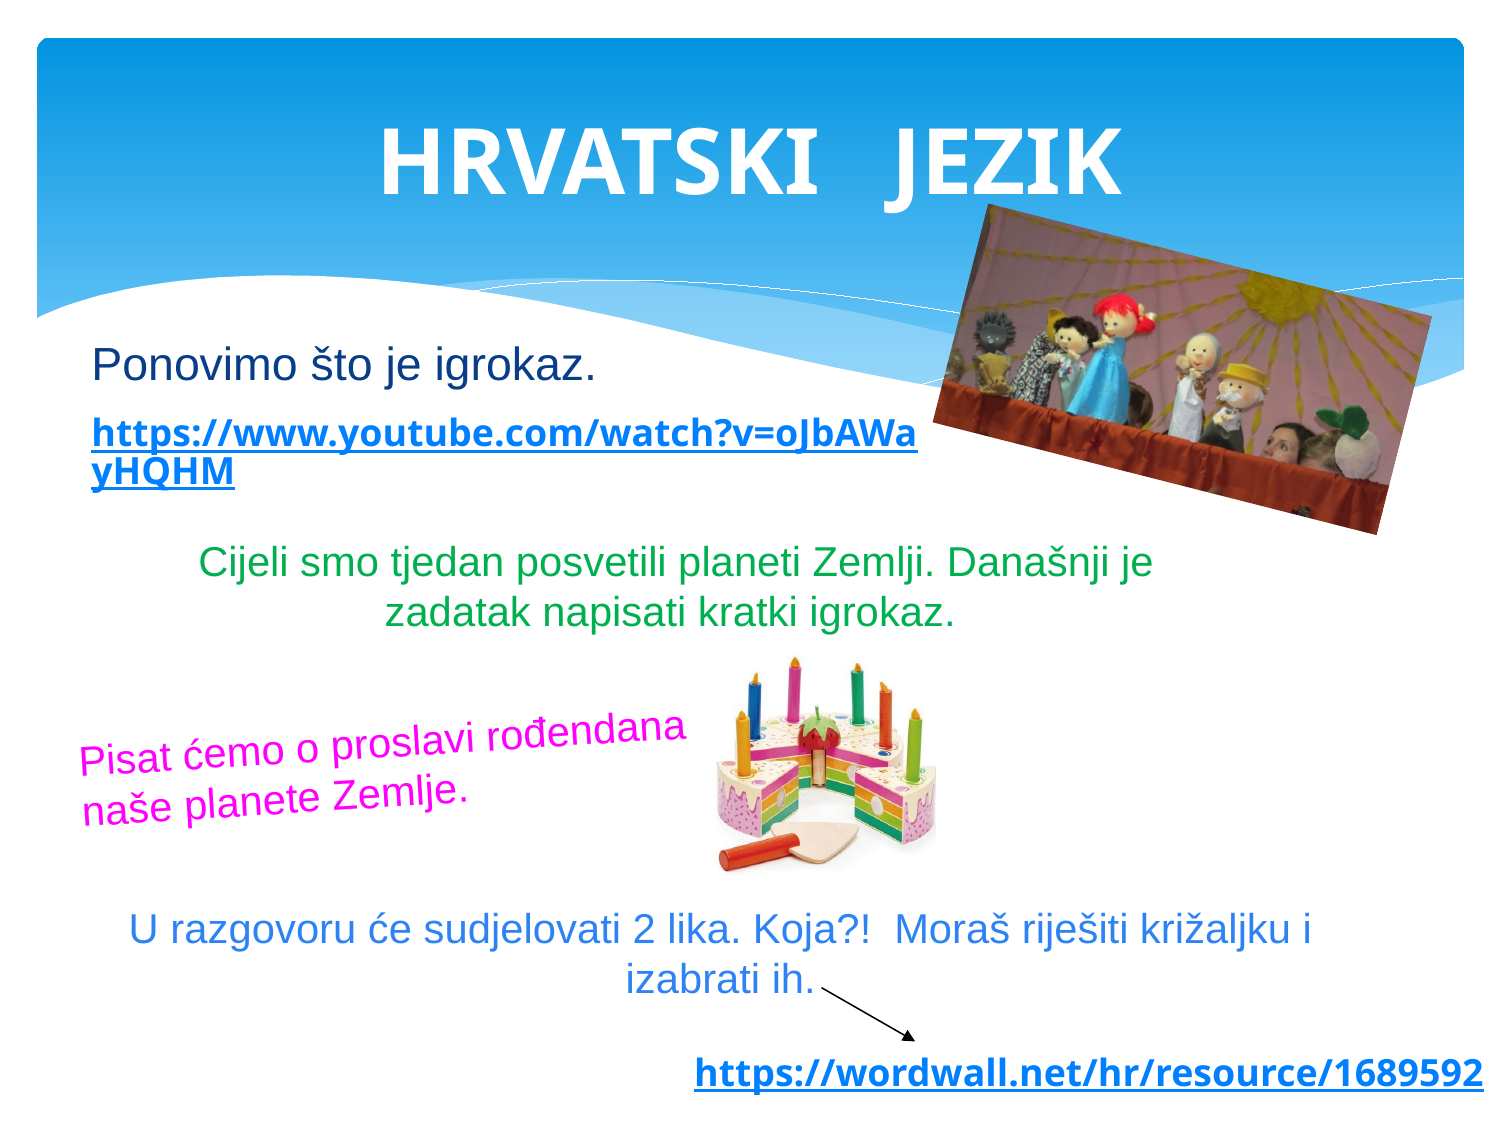

HRVATSKI JEZIK
Ponovimo što je igrokaz.
https://www.youtube.com/watch?v=oJbAWayHQHM
Cijeli smo tjedan posvetili planeti Zemlji. Današnji je zadatak napisati kratki igrokaz.
Pisat ćemo o proslavi rođendana
naše planete Zemlje.
U razgovoru će sudjelovati 2 lika. Koja?! Moraš riješiti križaljku i izabrati ih.
https://wordwall.net/hr/resource/1689592